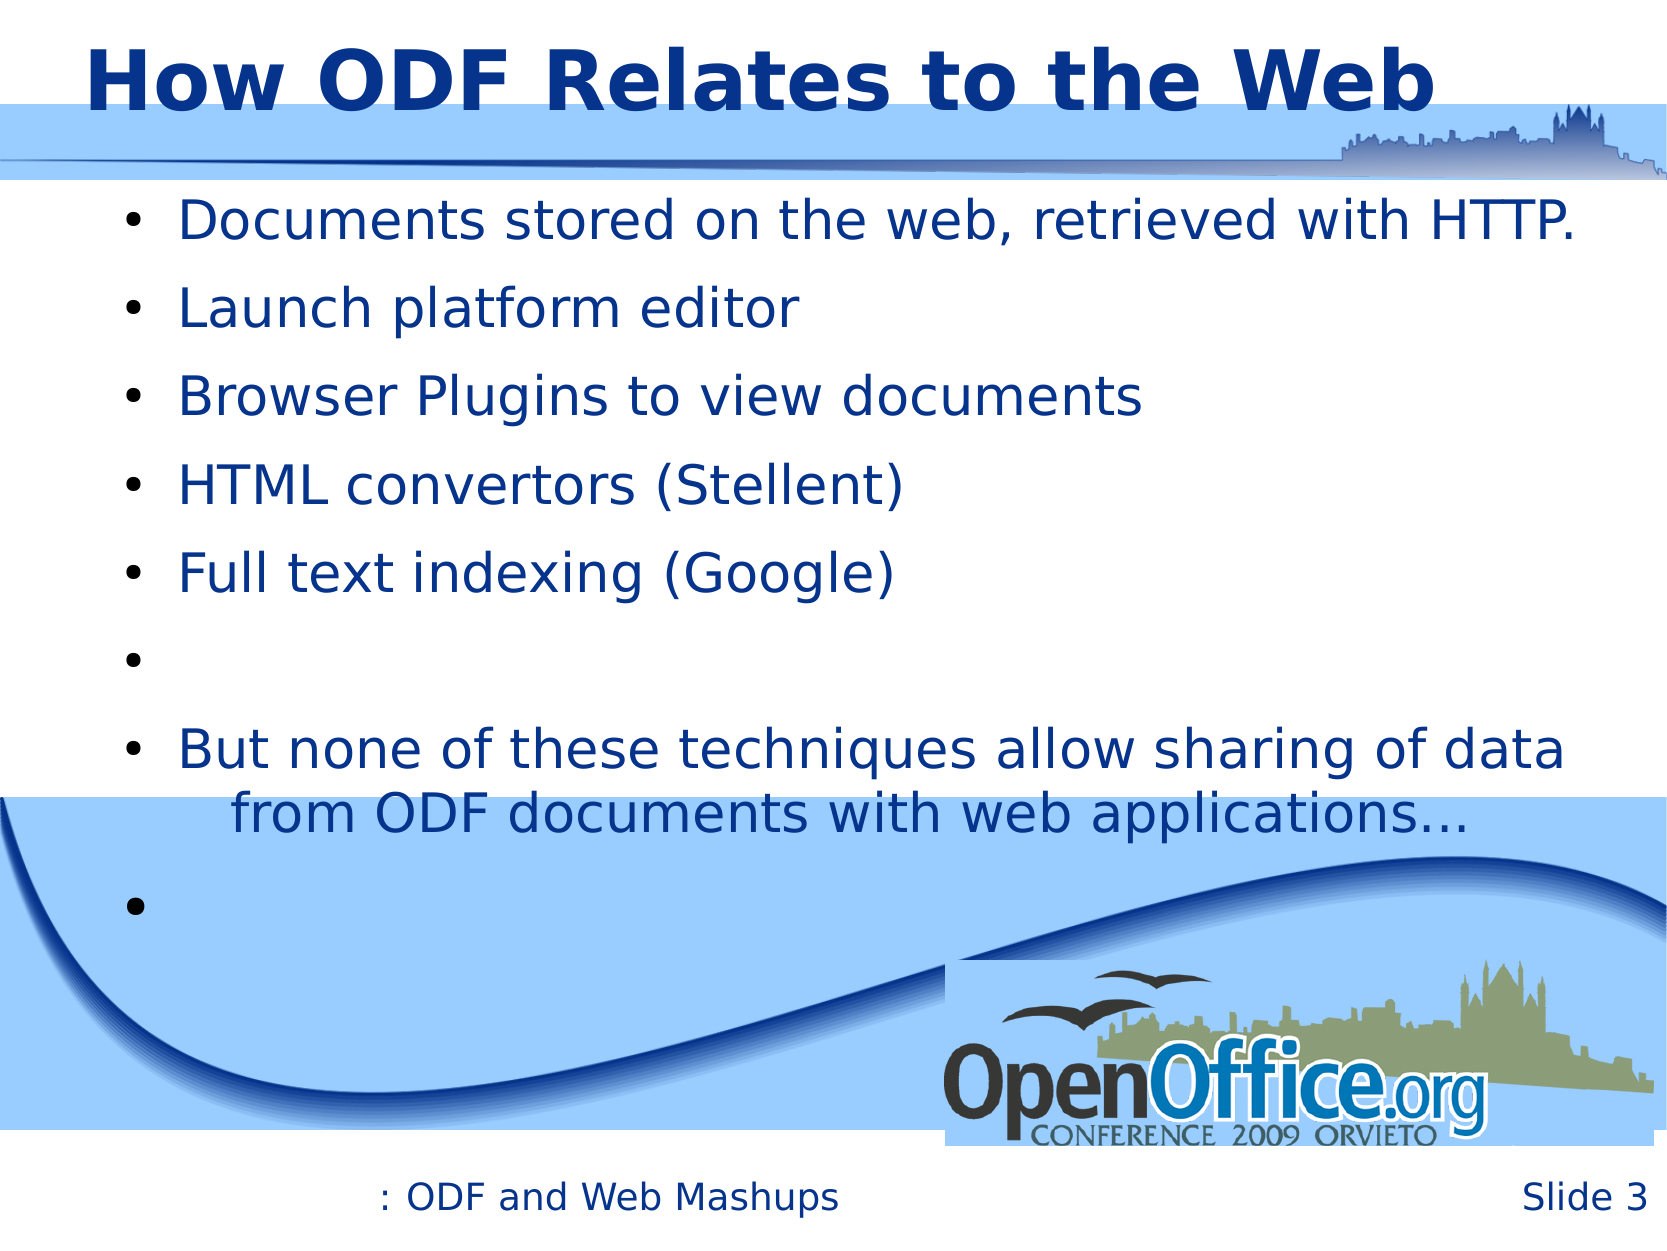

# How ODF Relates to the Web
Documents stored on the web, retrieved with HTTP.
Launch platform editor
Browser Plugins to view documents
HTML convertors (Stellent)
Full text indexing (Google)
But none of these techniques allow sharing of data from ODF documents with web applications...
ODF and Web Mashups
3